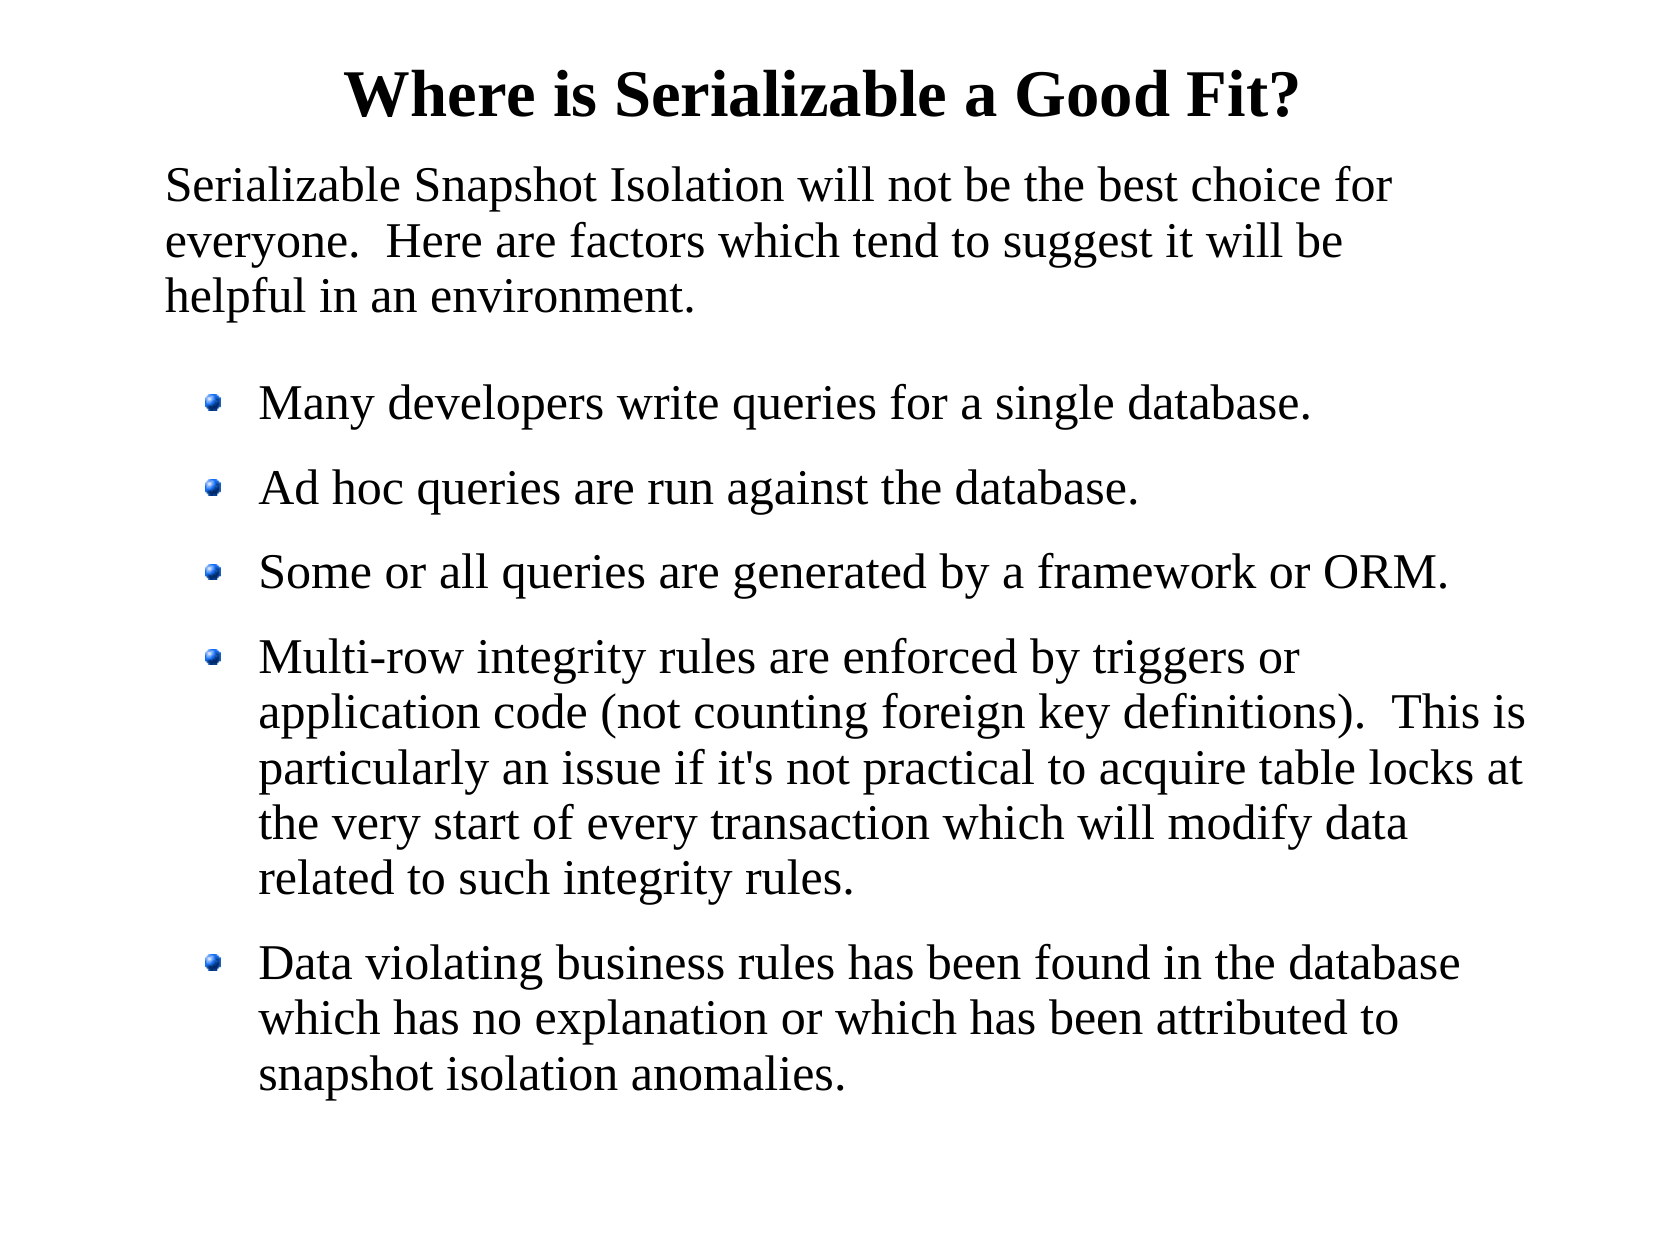

# Where is Serializable a Good Fit?
Serializable Snapshot Isolation will not be the best choice for everyone. Here are factors which tend to suggest it will be helpful in an environment.
Many developers write queries for a single database.
Ad hoc queries are run against the database.
Some or all queries are generated by a framework or ORM.
Multi-row integrity rules are enforced by triggers or application code (not counting foreign key definitions). This is particularly an issue if it's not practical to acquire table locks at the very start of every transaction which will modify data related to such integrity rules.
Data violating business rules has been found in the database which has no explanation or which has been attributed to snapshot isolation anomalies.